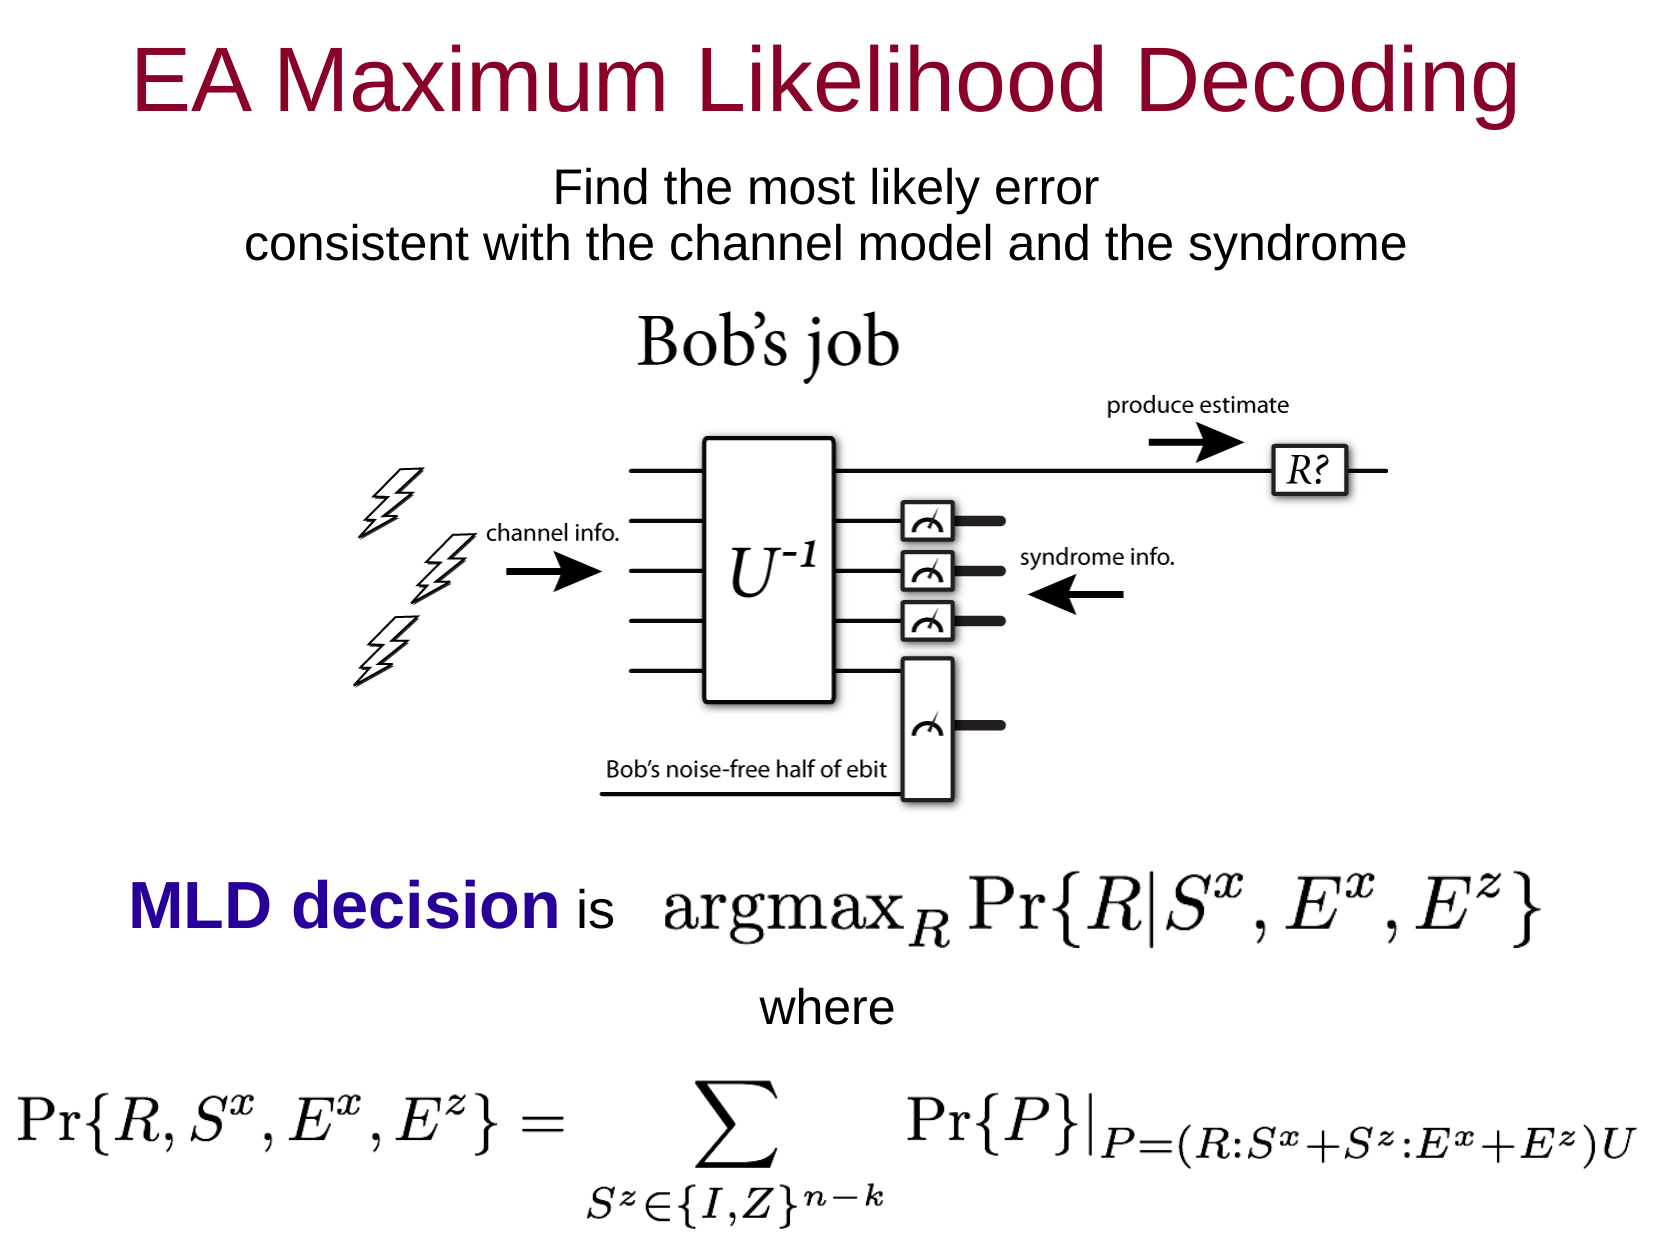

# EA Maximum Likelihood Decoding
Find the most likely error
consistent with the channel model and the syndrome
MLD decision is
where